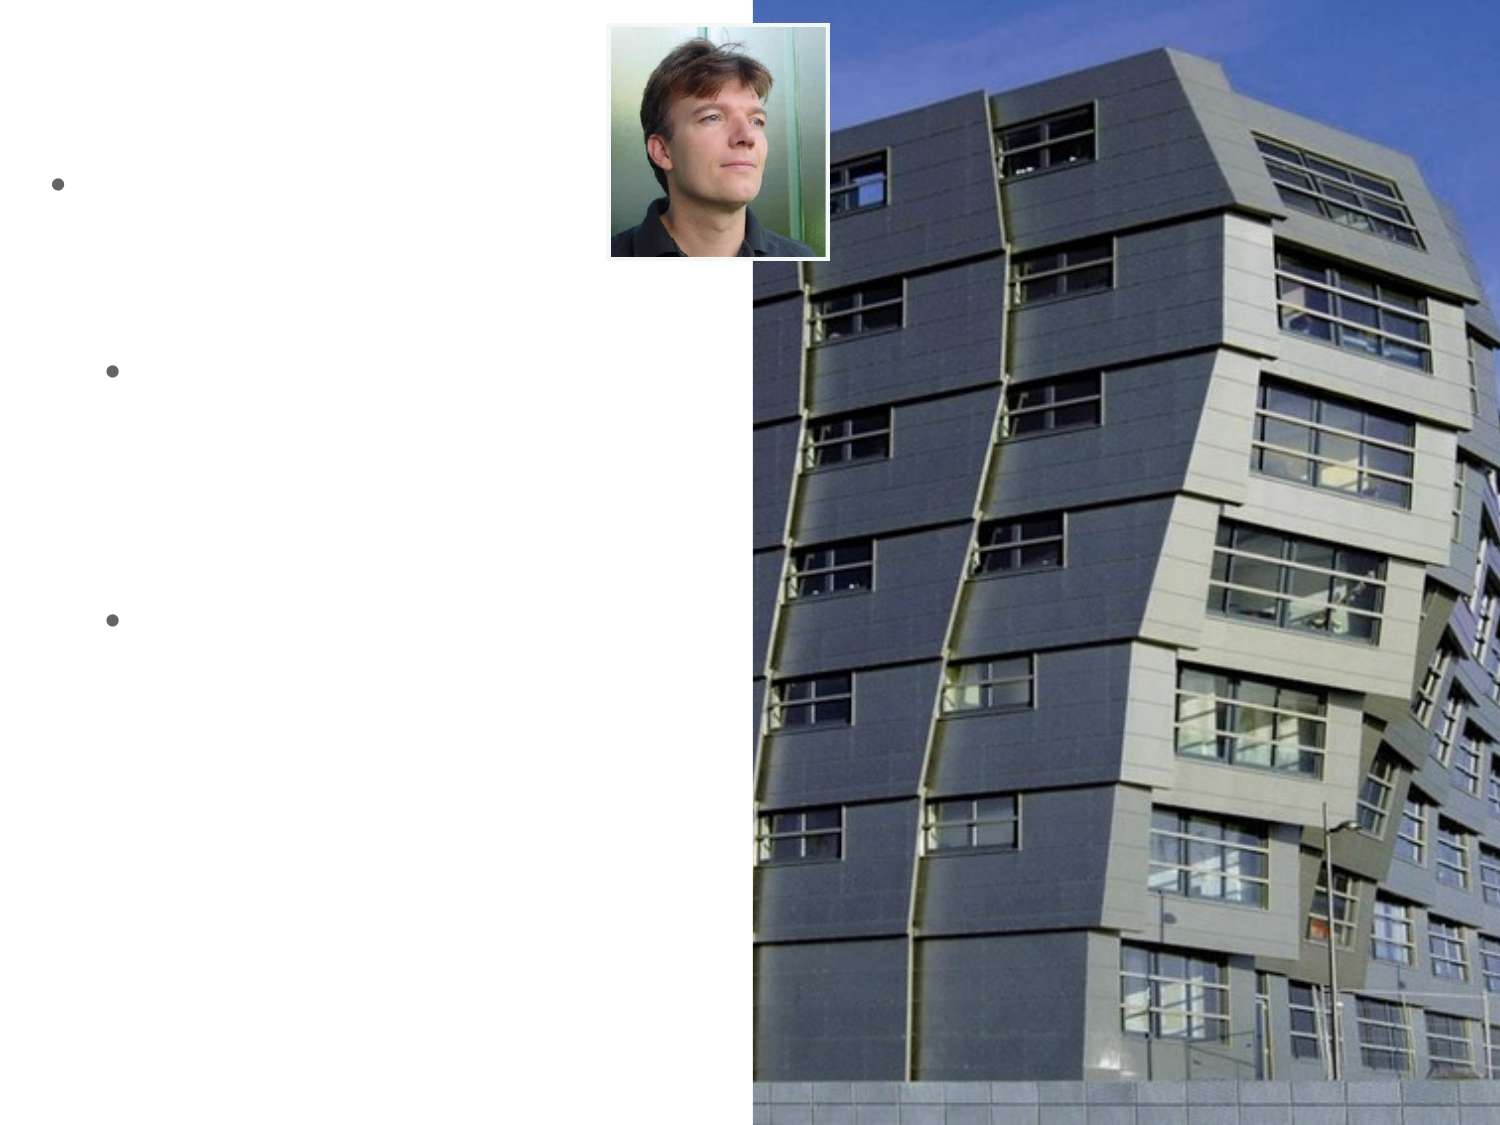

# The wave
Was build in 2004 by René van Zuuk
He was born in 1962, which makes him 56 years old
He made the wave as a project to show that it’s never about the form itself, but about the spatial effect, which perfectly matches the use and function of the building